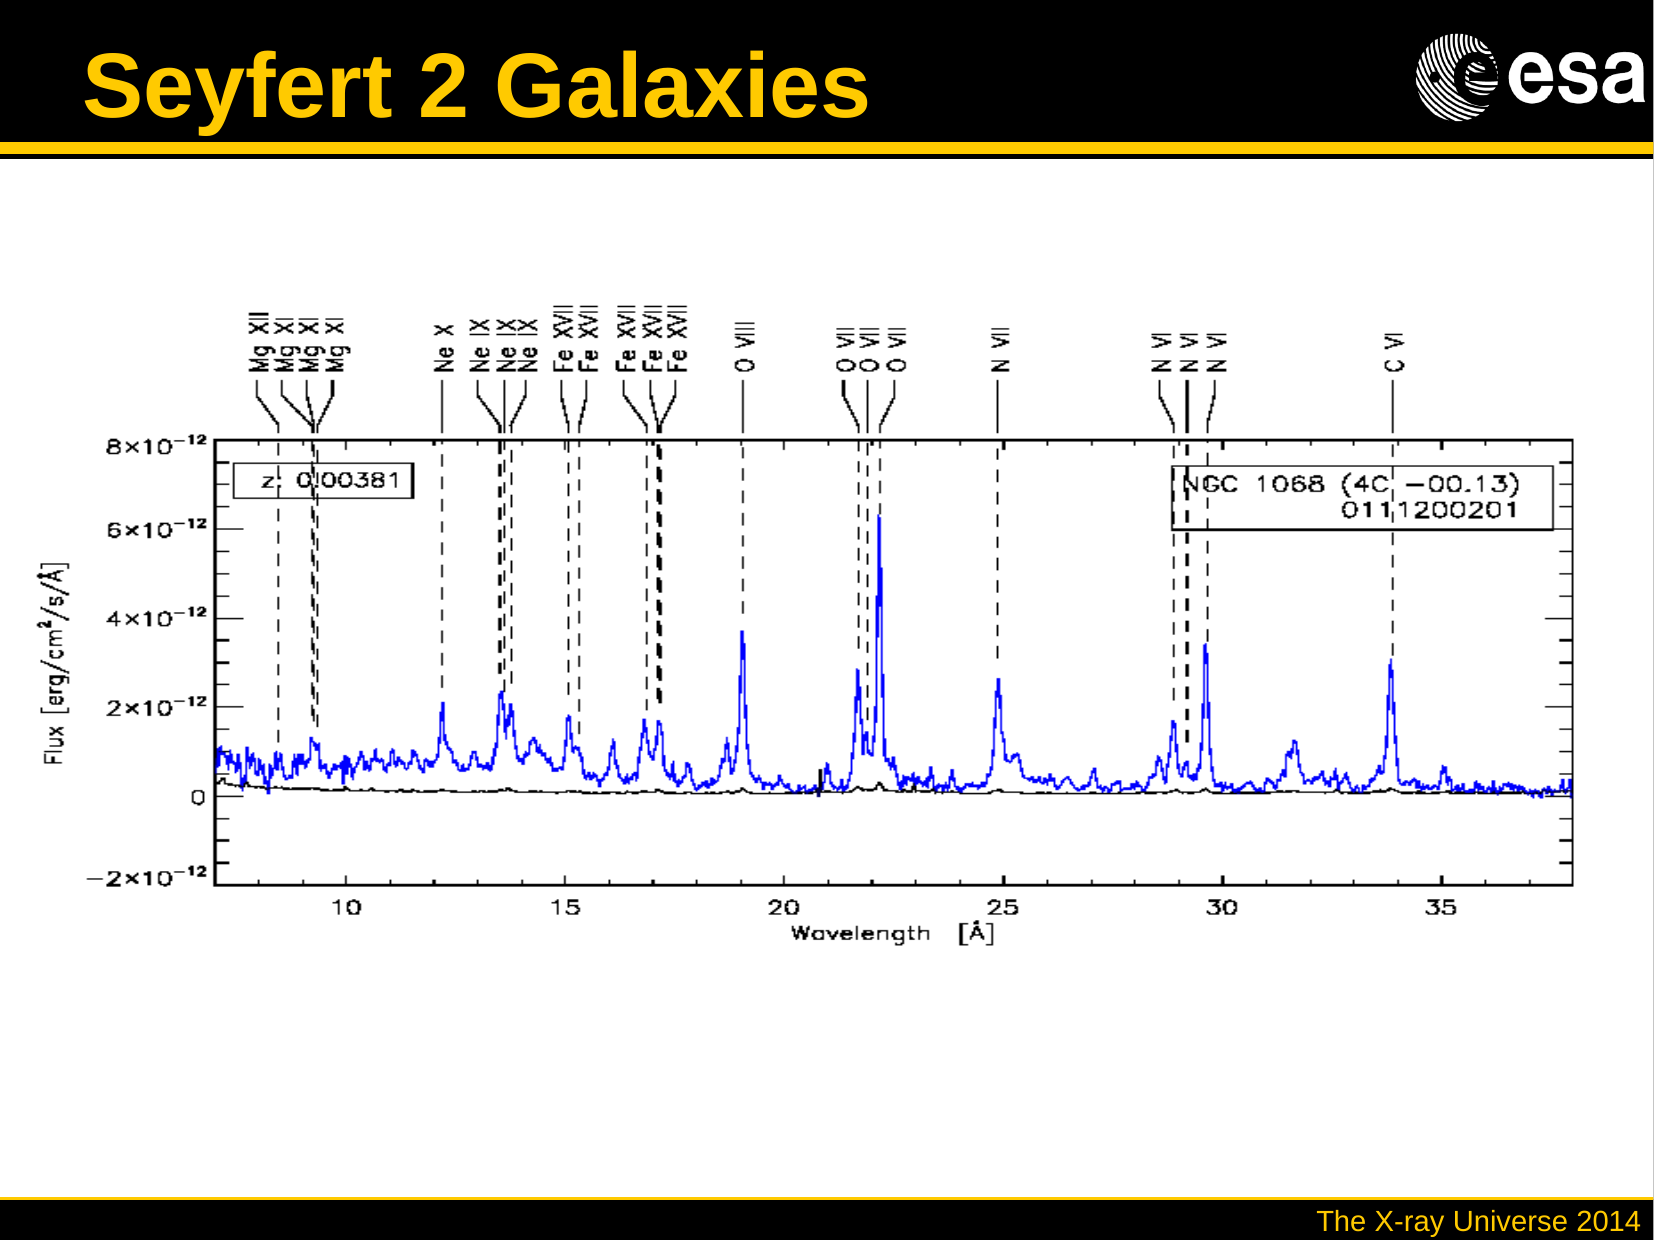

# Seyfert 2 Galaxies
The X-ray Universe 2014